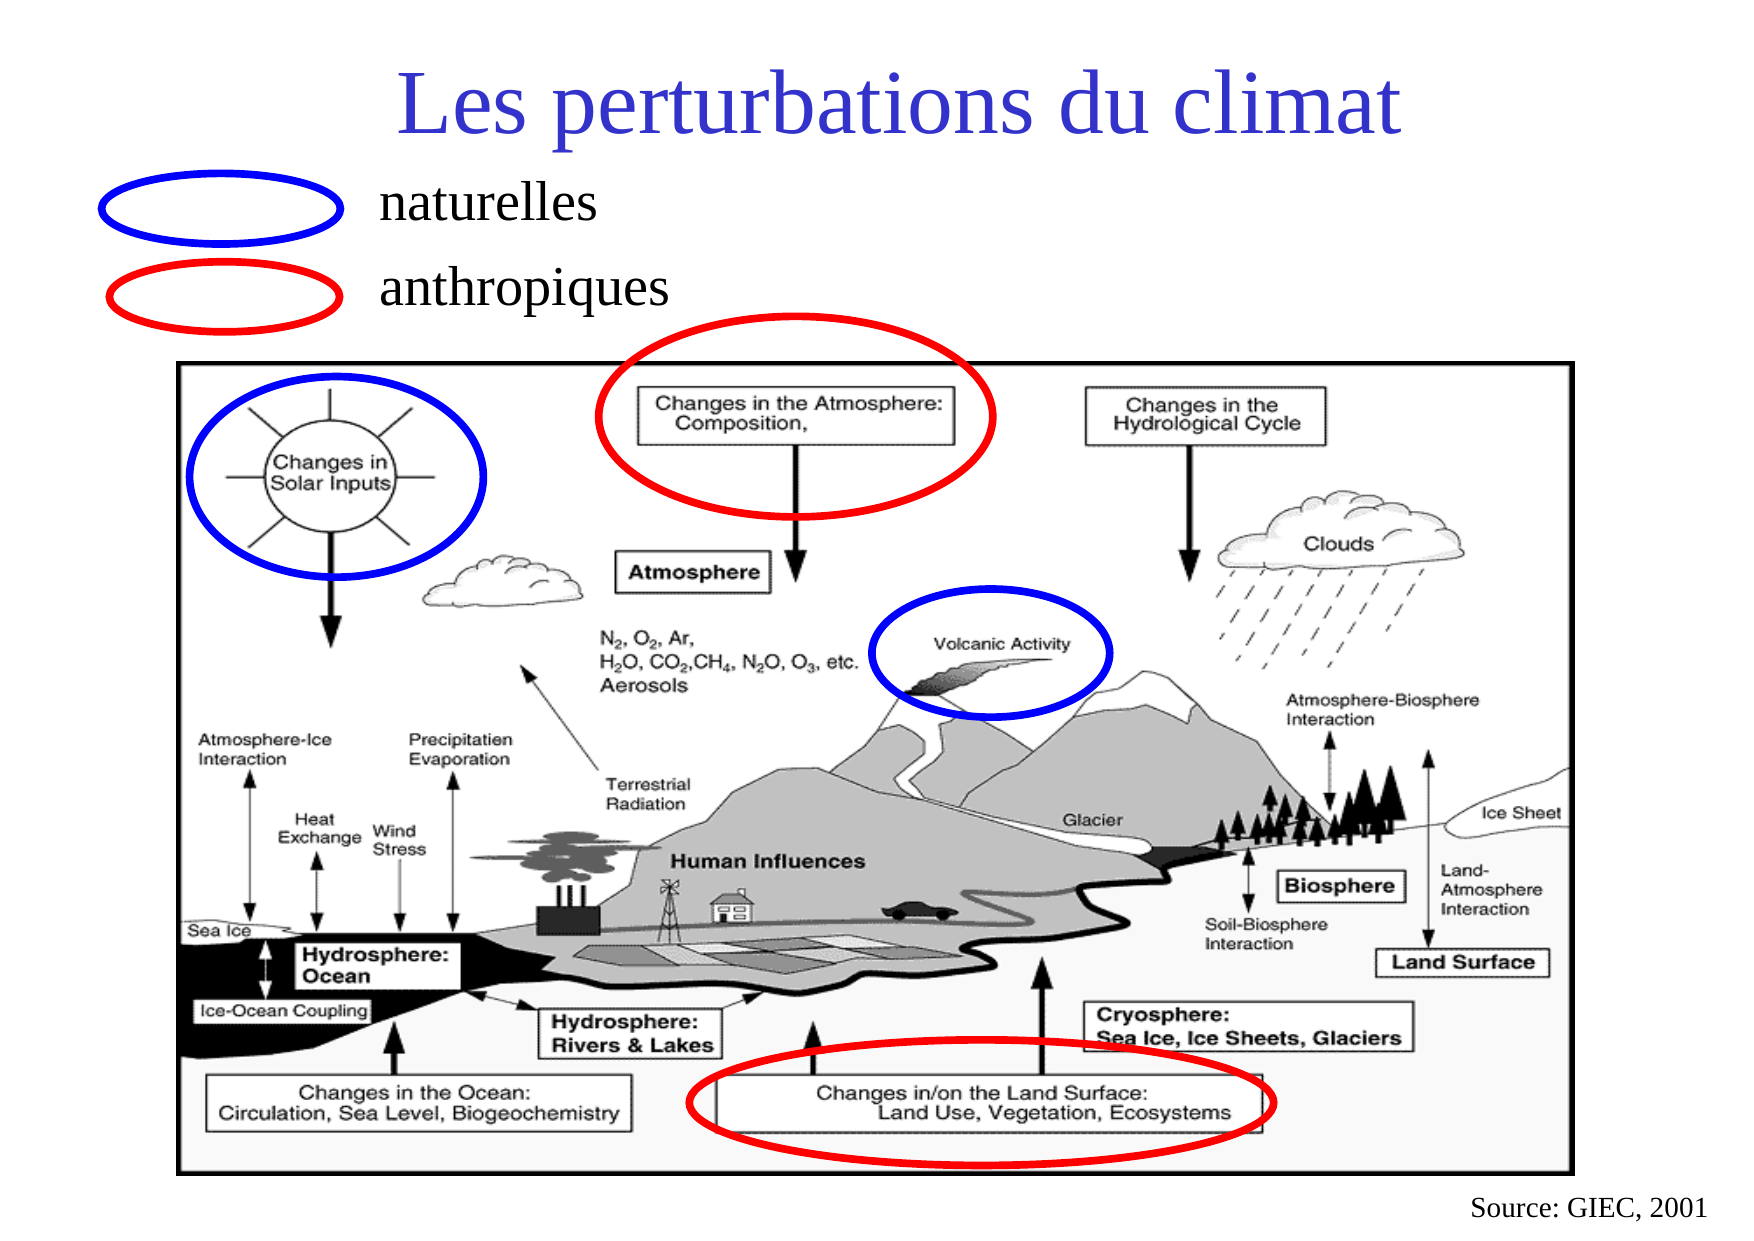

# Les perturbations du climat
naturelles
anthropiques
Source: GIEC, 2001